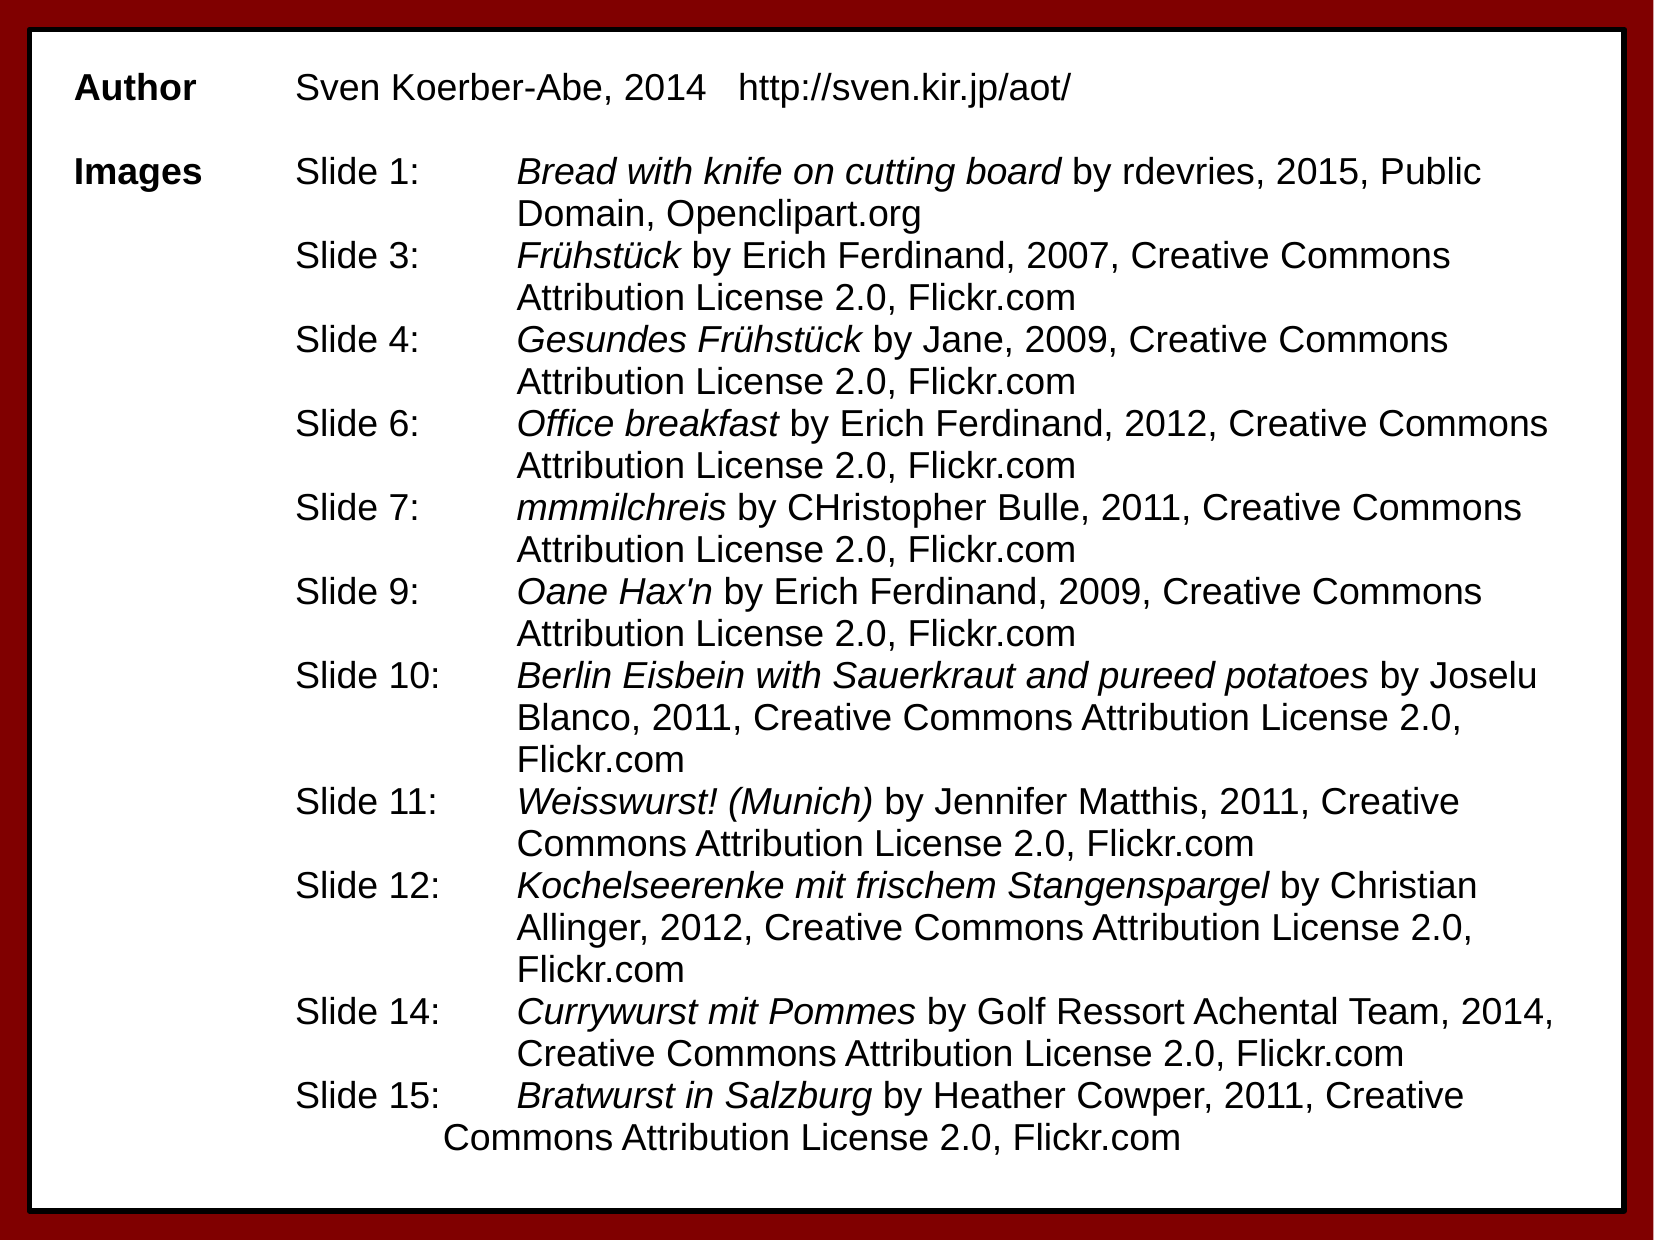

Author		Sven Koerber-Abe, 2014	http://sven.kir.jp/aot/
Images		Slide 1:		Bread with knife on cutting board by rdevries, 2015, Public 							Domain, Openclipart.org
			Slide 3:		Frühstück by Erich Ferdinand, 2007, Creative Commons 								Attribution License 2.0, Flickr.com
			Slide 4:		Gesundes Frühstück by Jane, 2009, Creative Commons 								Attribution License 2.0, Flickr.com
			Slide 6:		Office breakfast by Erich Ferdinand, 2012, Creative Commons 						Attribution License 2.0, Flickr.com
			Slide 7:		mmmilchreis by CHristopher Bulle, 2011, Creative Commons 							Attribution License 2.0, Flickr.com
			Slide 9:		Oane Hax'n by Erich Ferdinand, 2009, Creative Commons
						Attribution License 2.0, Flickr.com
			Slide 10:		Berlin Eisbein with Sauerkraut and pureed potatoes by Joselu 							Blanco, 2011, Creative Commons Attribution License 2.0, 								Flickr.com
			Slide 11:		Weisswurst! (Munich) by Jennifer Matthis, 2011, Creative 								Commons Attribution License 2.0, Flickr.com
			Slide 12:		Kochelseerenke mit frischem Stangenspargel by Christian 							Allinger, 2012, Creative Commons Attribution License 2.0, 							Flickr.com
			Slide 14:		Currywurst mit Pommes by Golf Ressort Achental Team, 2014, 						Creative Commons Attribution License 2.0, Flickr.com
			Slide 15:		Bratwurst in Salzburg by Heather Cowper, 2011, Creative 							Commons Attribution License 2.0, Flickr.com